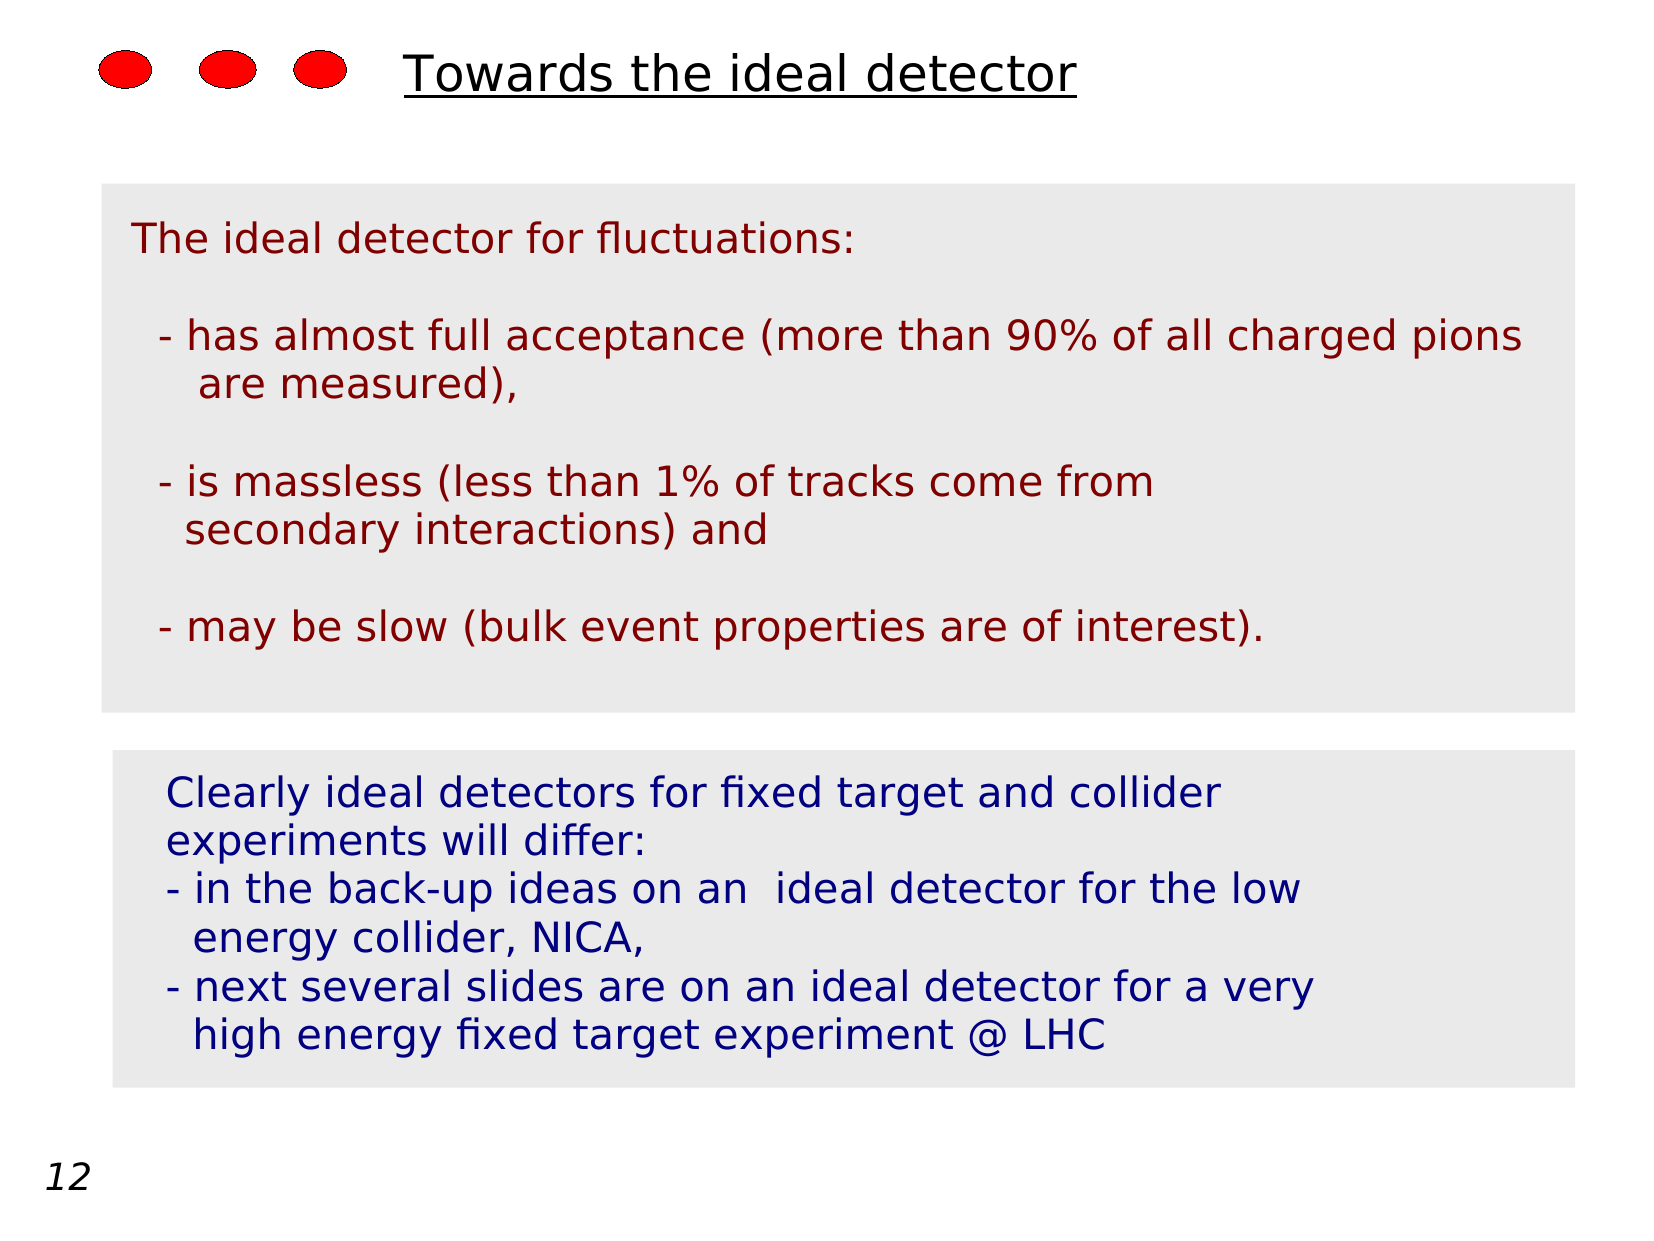

Towards the ideal detector
The ideal detector for fluctuations:
 - has almost full acceptance (more than 90% of all charged pions
 are measured),
 - is massless (less than 1% of tracks come from
 secondary interactions) and
 - may be slow (bulk event properties are of interest).
Clearly ideal detectors for fixed target and collider
experiments will differ:
- in the back-up ideas on an ideal detector for the low
 energy collider, NICA,
- next several slides are on an ideal detector for a very
 high energy fixed target experiment @ LHC